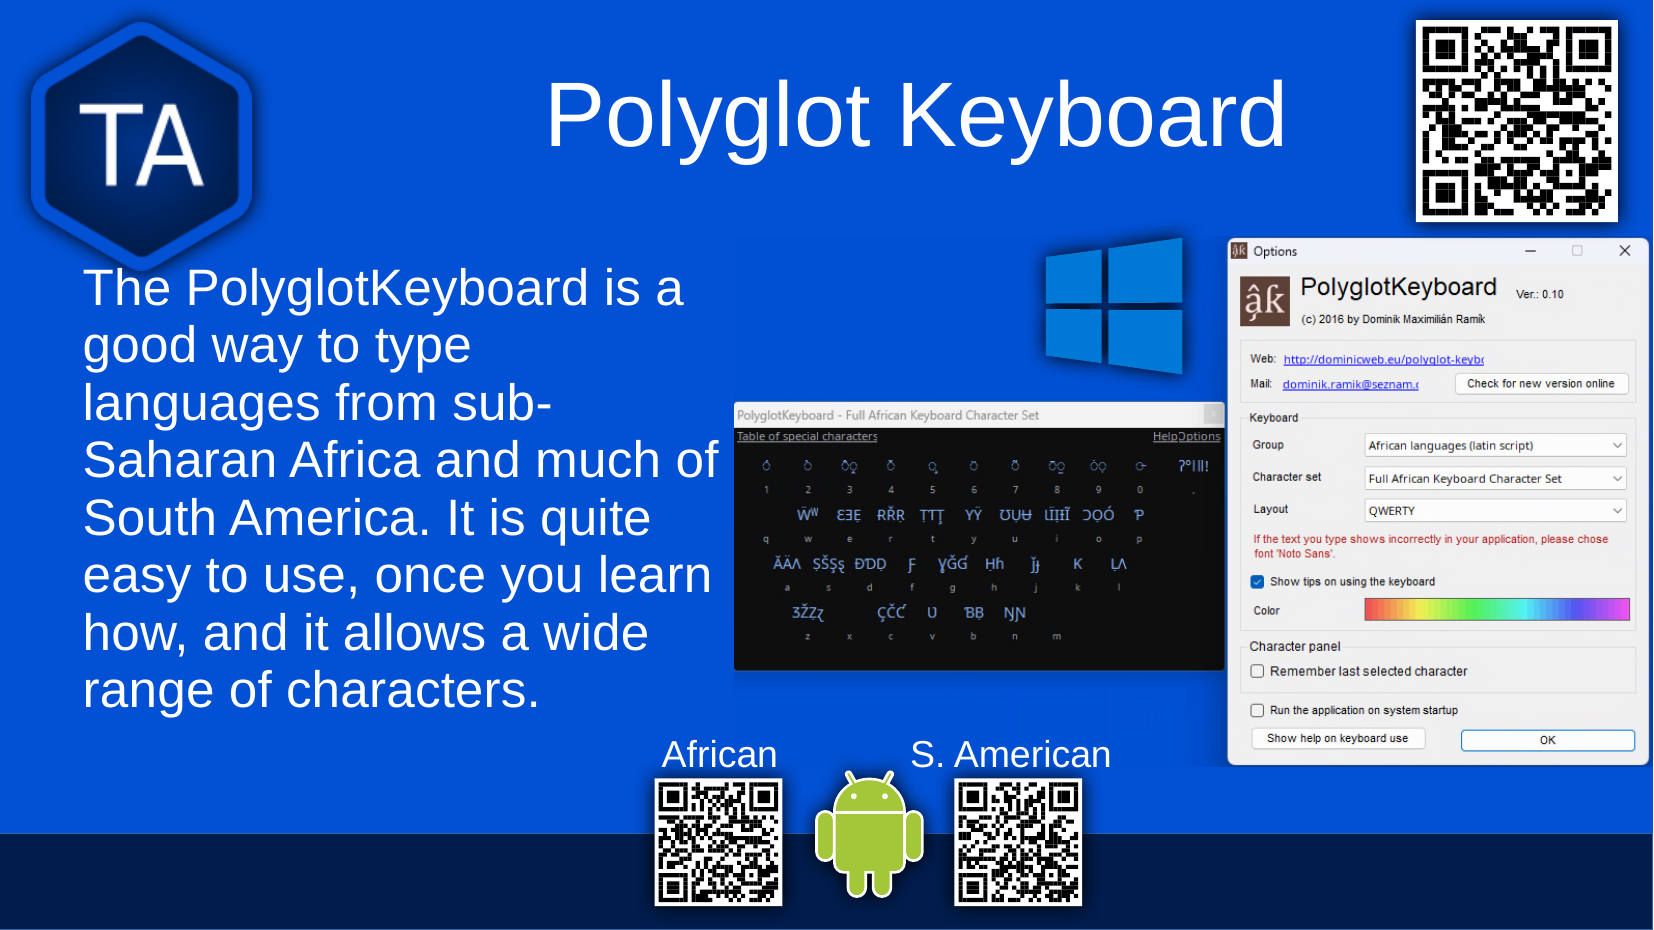

# Polyglot Keyboard
The PolyglotKeyboard is a good way to type languages from sub-Saharan Africa and much of South America. It is quite easy to use, once you learn how, and it allows a wide range of characters.
African
S. American